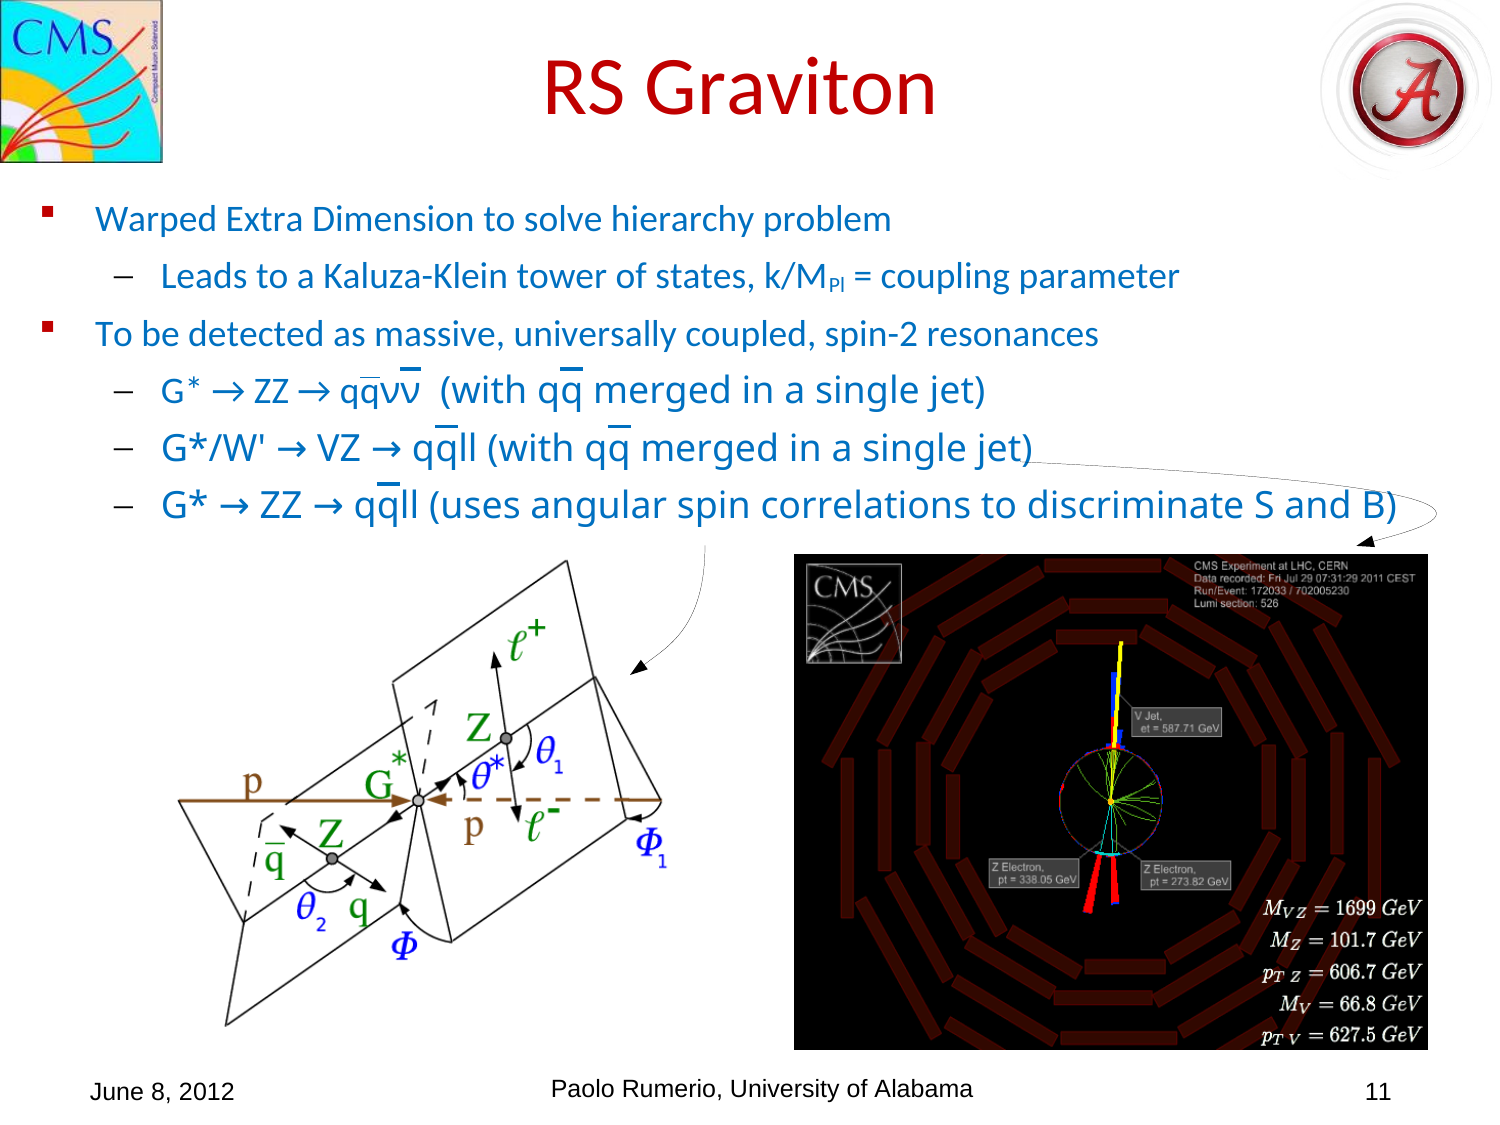

RS Graviton
Warped Extra Dimension to solve hierarchy problem
Leads to a Kaluza-Klein tower of states, k/MPl = coupling parameter
To be detected as massive, universally coupled, spin-2 resonances
G* → ZZ → qqνν (with qq merged in a single jet)
G*/W' → VZ → qqll (with qq merged in a single jet)
G* → ZZ → qqll (uses angular spin correlations to discriminate S and B)
Paolo Rumerio, Univ. of Alabama
June 8, 2012
11